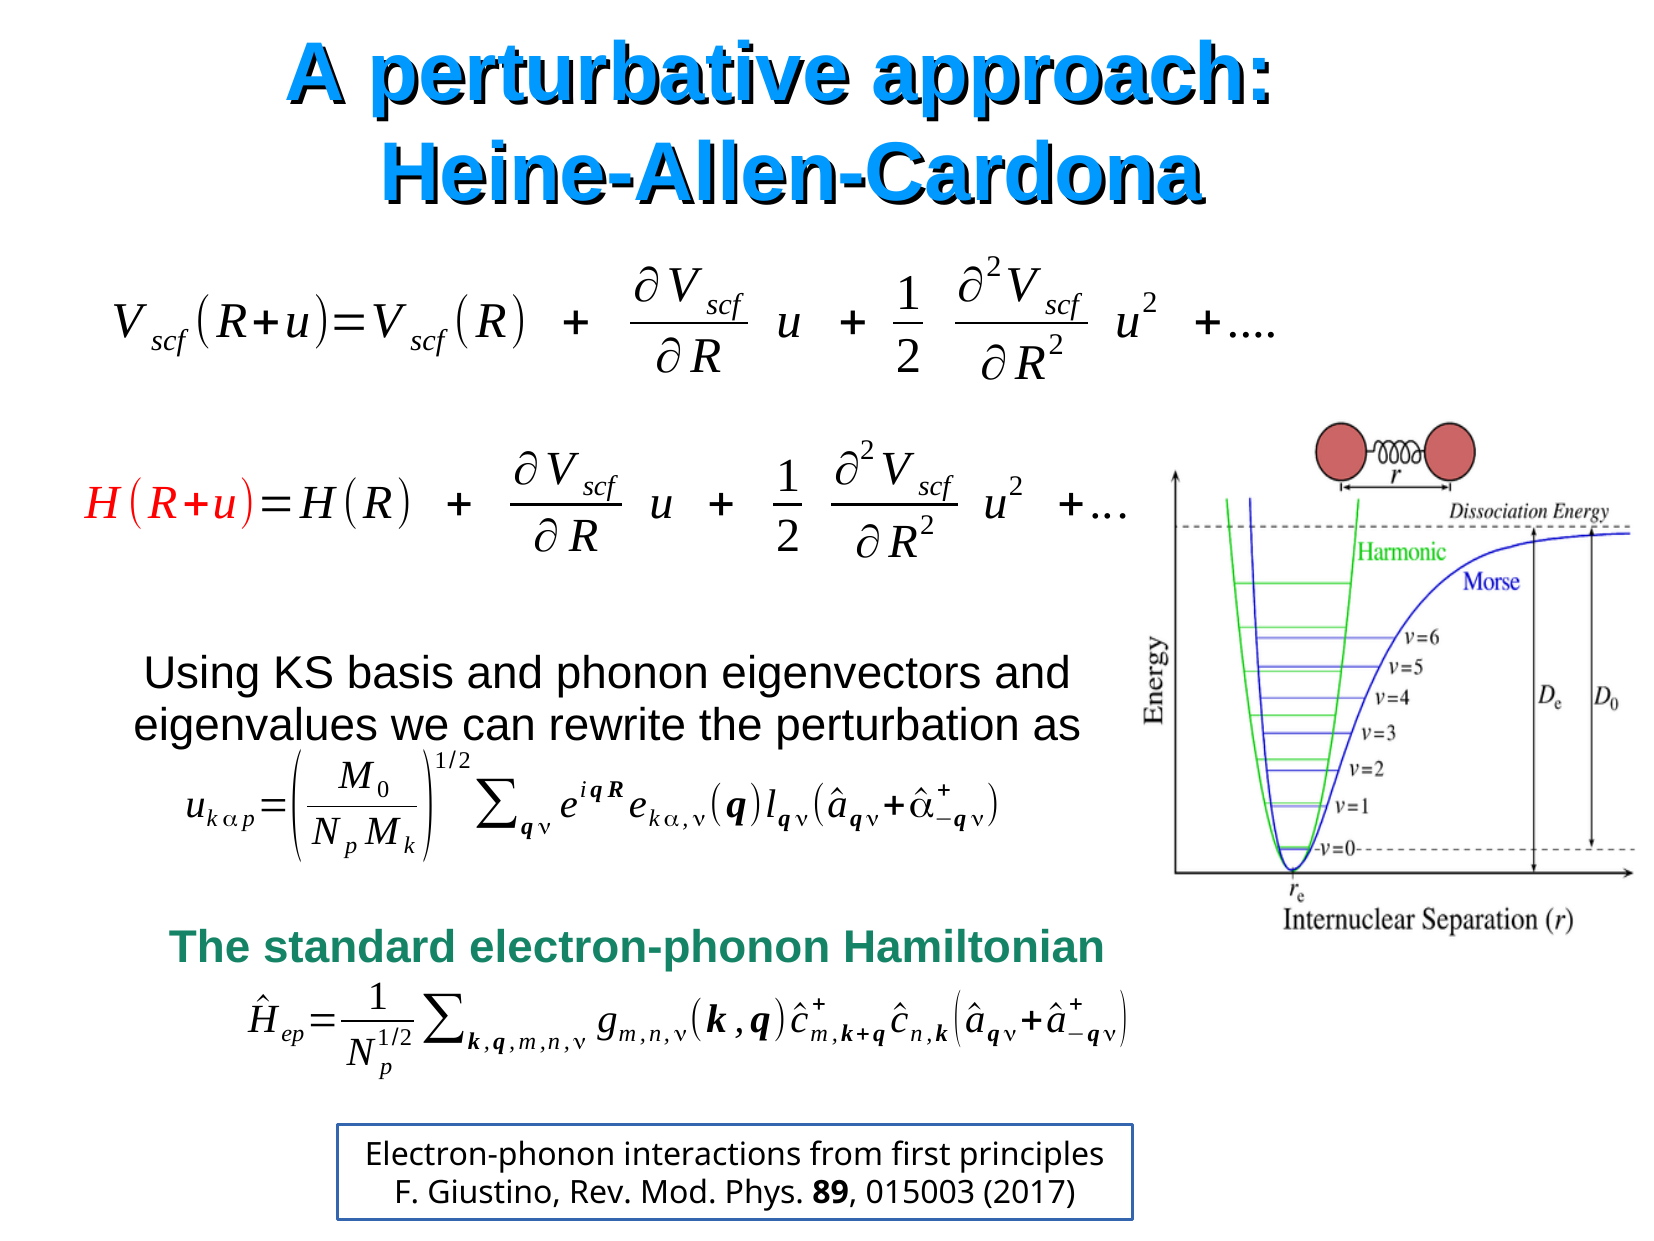

A perturbative approach:
Heine-Allen-Cardona
Using KS basis and phonon eigenvectors and eigenvalues we can rewrite the perturbation as
The standard electron-phonon Hamiltonian
Electron-phonon interactions from first principles
F. Giustino, Rev. Mod. Phys. 89, 015003 (2017)